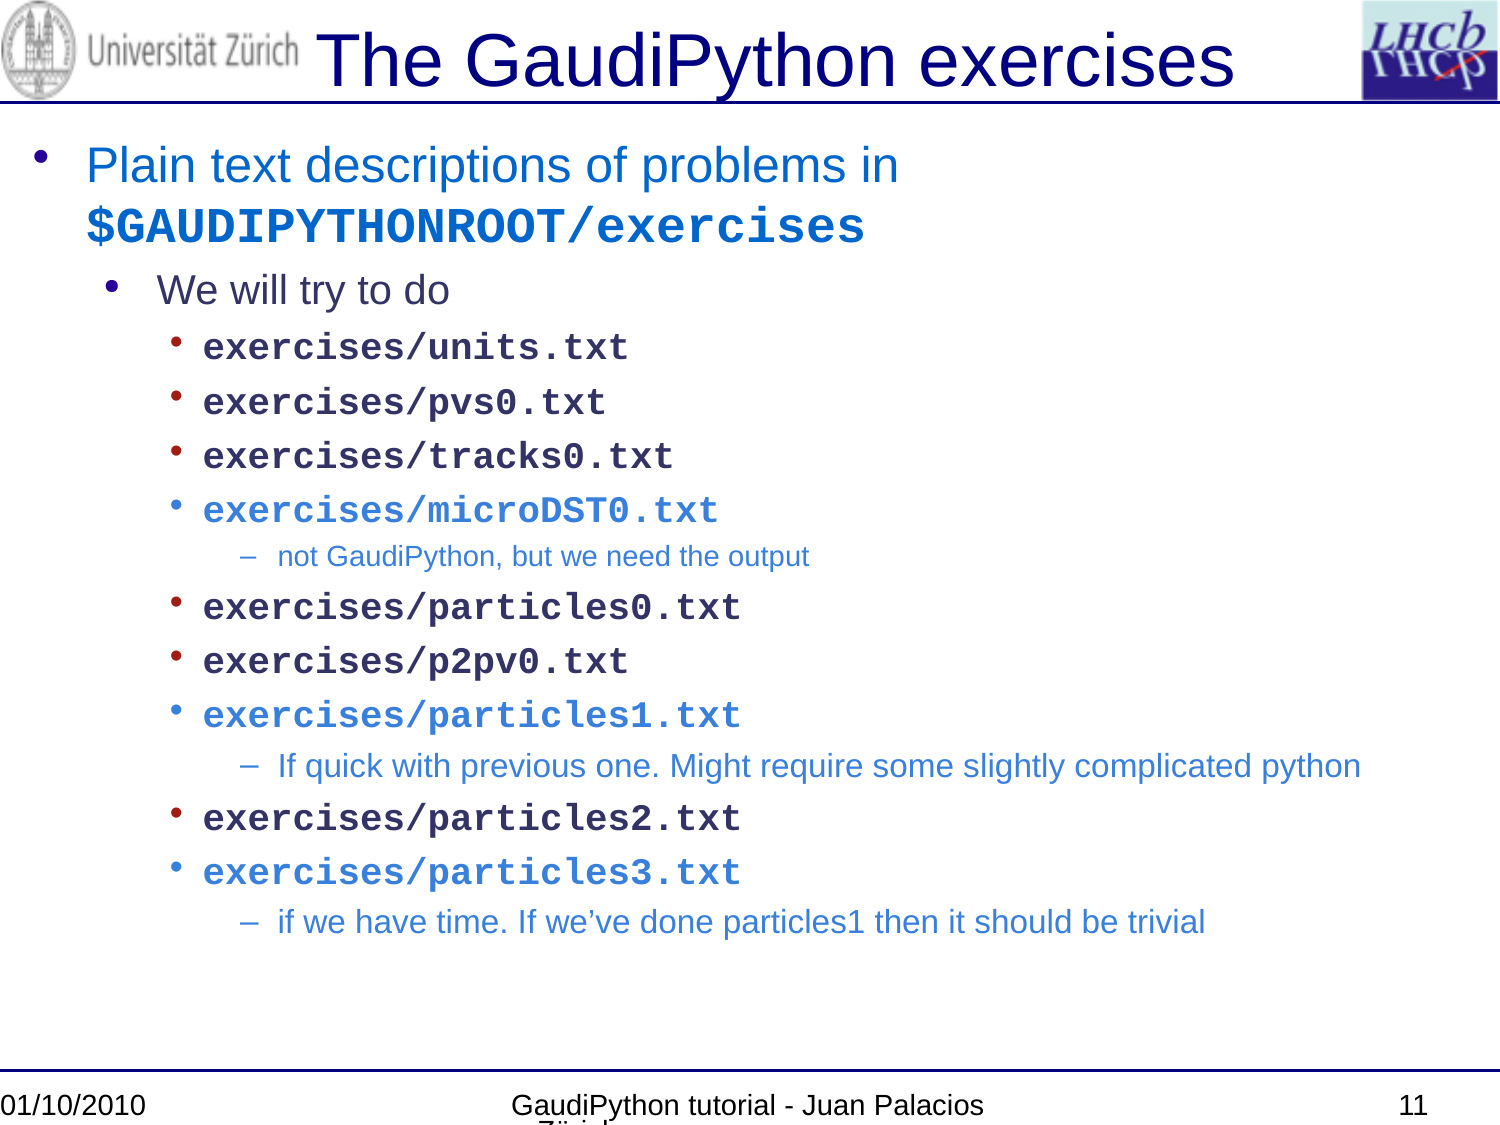

# The GaudiPython exercises
Plain text descriptions of problems in $GAUDIPYTHONROOT/exercises
We will try to do
exercises/units.txt
exercises/pvs0.txt
exercises/tracks0.txt
exercises/microDST0.txt
not GaudiPython, but we need the output
exercises/particles0.txt
exercises/p2pv0.txt
exercises/particles1.txt
If quick with previous one. Might require some slightly complicated python
exercises/particles2.txt
exercises/particles3.txt
if we have time. If we’ve done particles1 then it should be trivial
01/10/2010
GaudiPython tutorial - Juan Palacios - Zürich
11